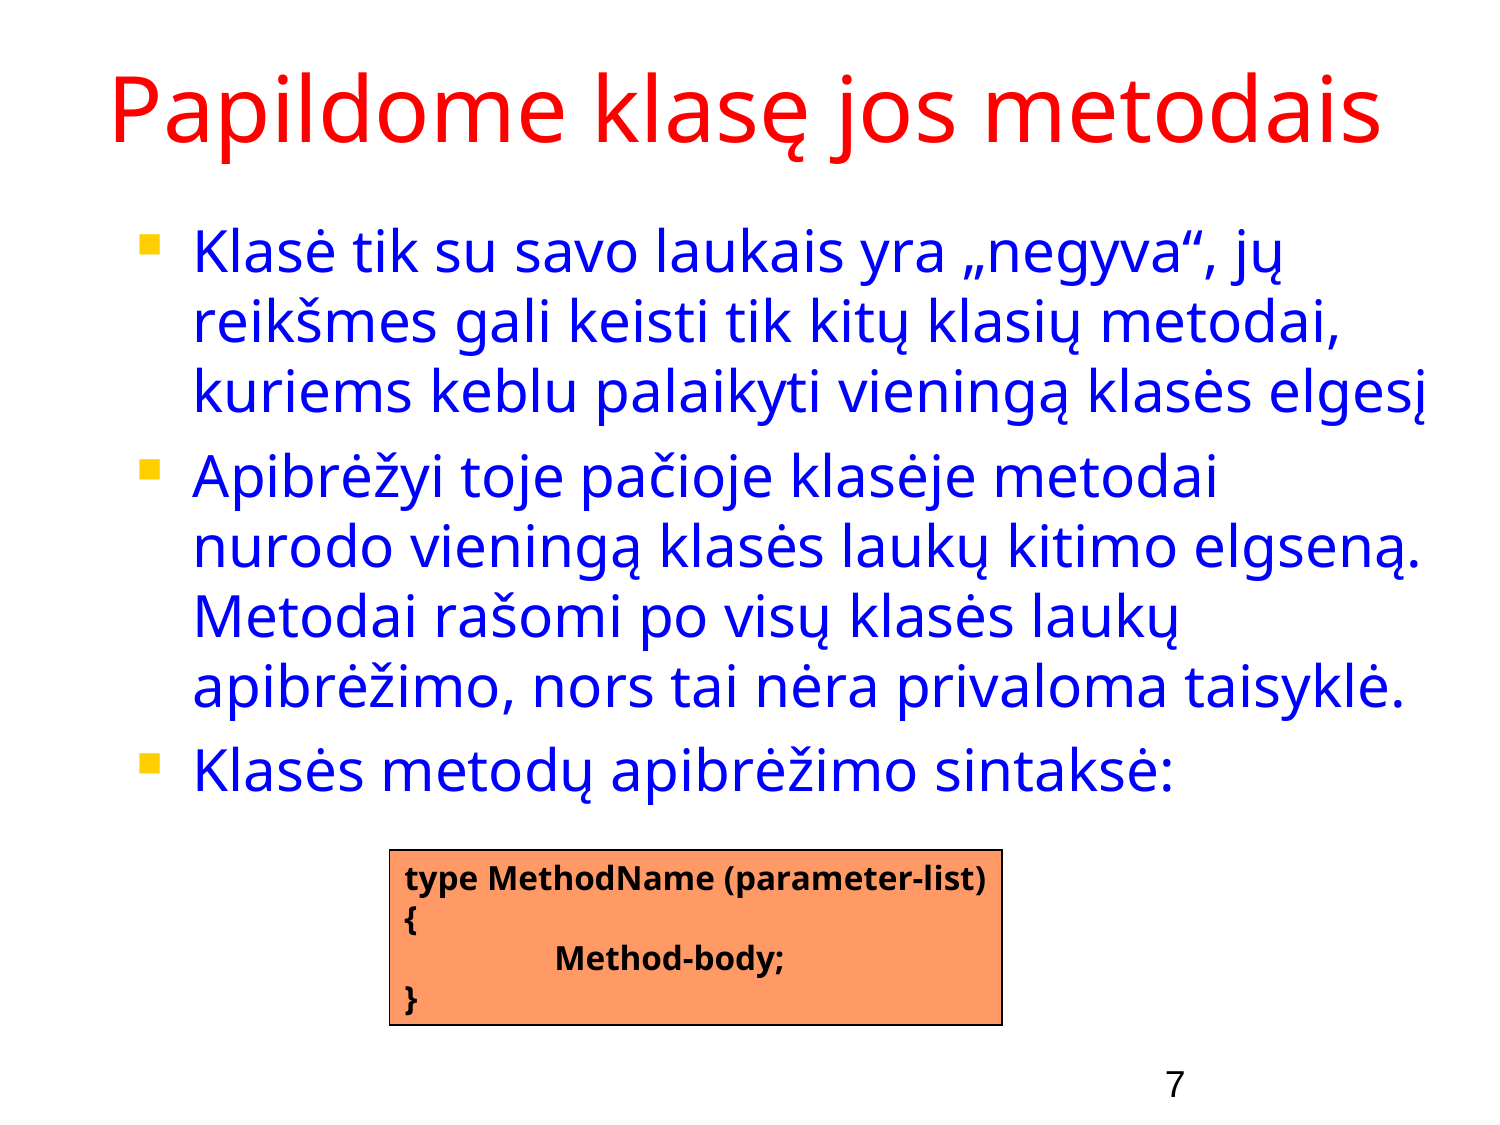

# Papildome klasę jos metodais
Klasė tik su savo laukais yra „negyva“, jų reikšmes gali keisti tik kitų klasių metodai, kuriems keblu palaikyti vieningą klasės elgesį
Apibrėžyi toje pačioje klasėje metodai nurodo vieningą klasės laukų kitimo elgseną. Metodai rašomi po visų klasės laukų apibrėžimo, nors tai nėra privaloma taisyklė.
Klasės metodų apibrėžimo sintaksė:
type MethodName (parameter-list)
{
	Method-body;
}
7